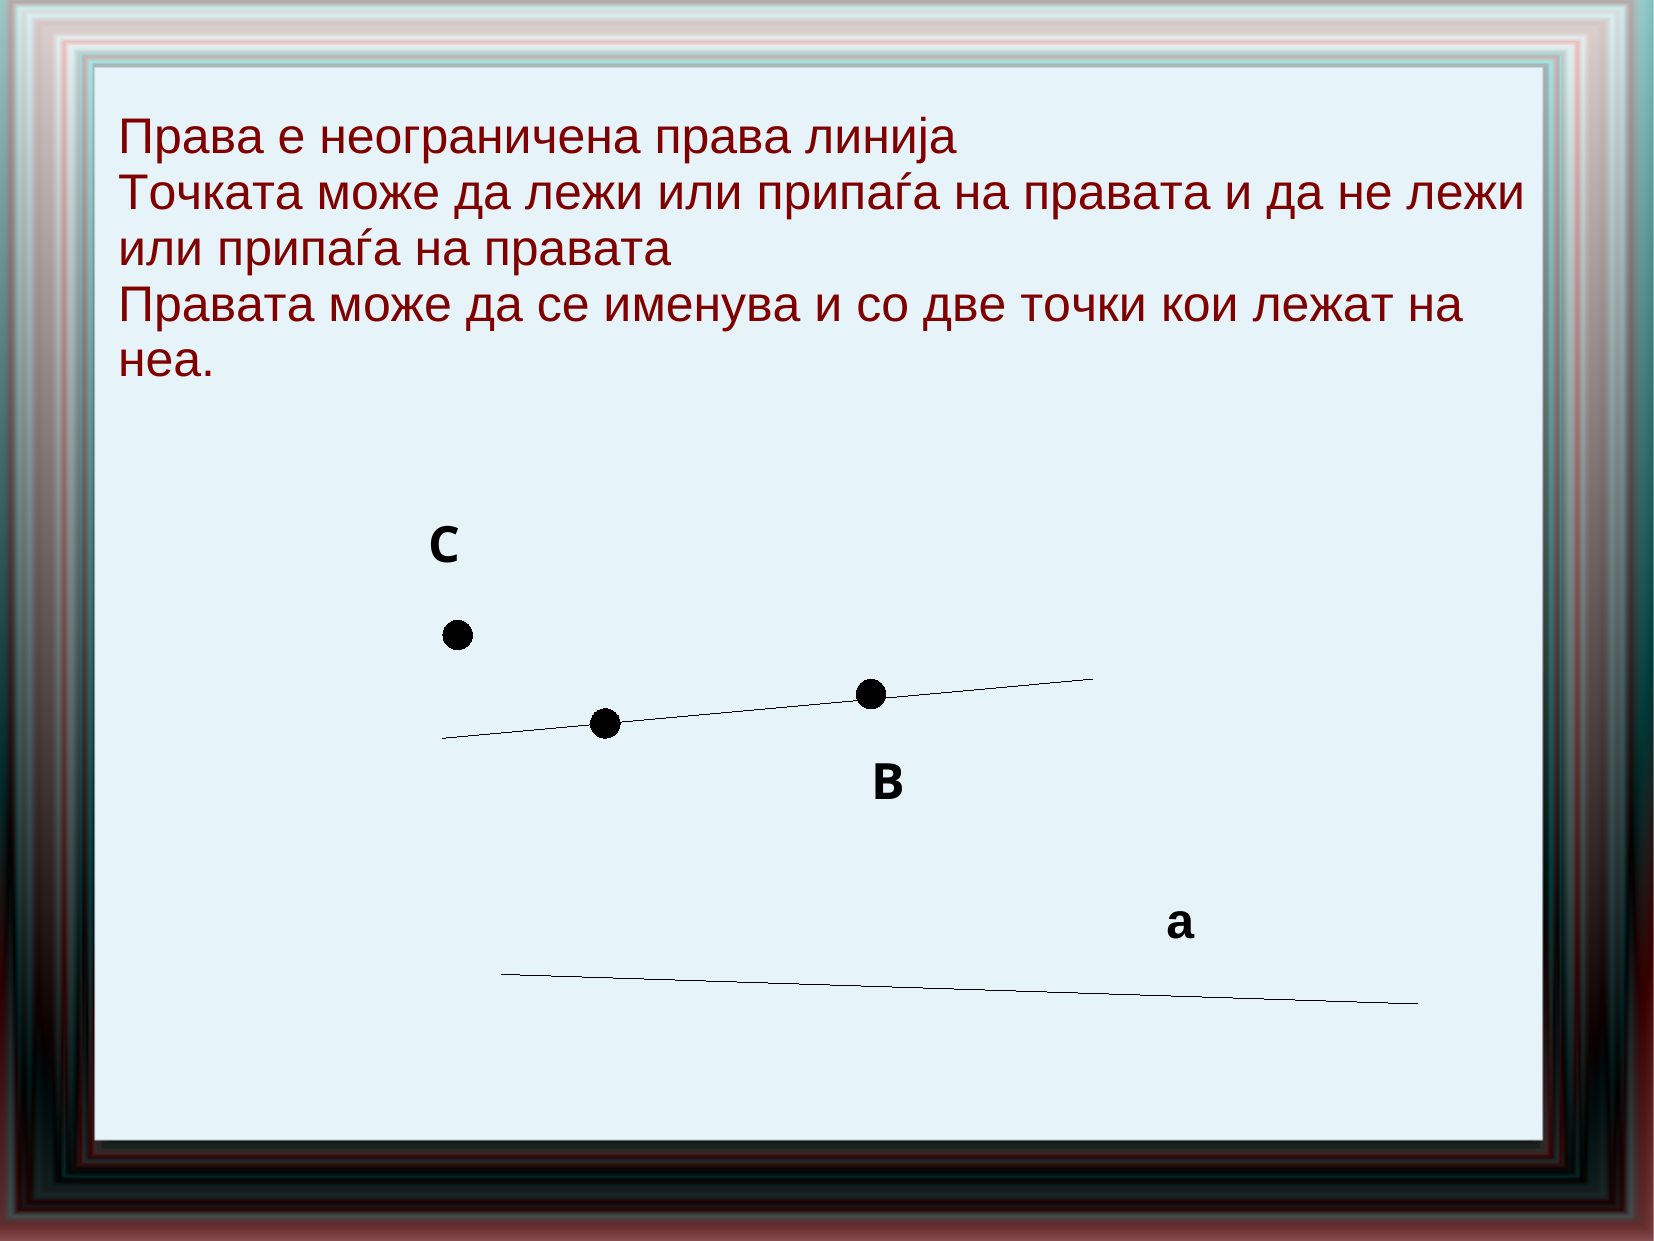

# Права е неограничена права линија Точката може да лежи или припаѓа на правата и да не лежи или припаѓа на правата Правата може да се именува и со две точки кои лежат на неа.
C
B
A
a